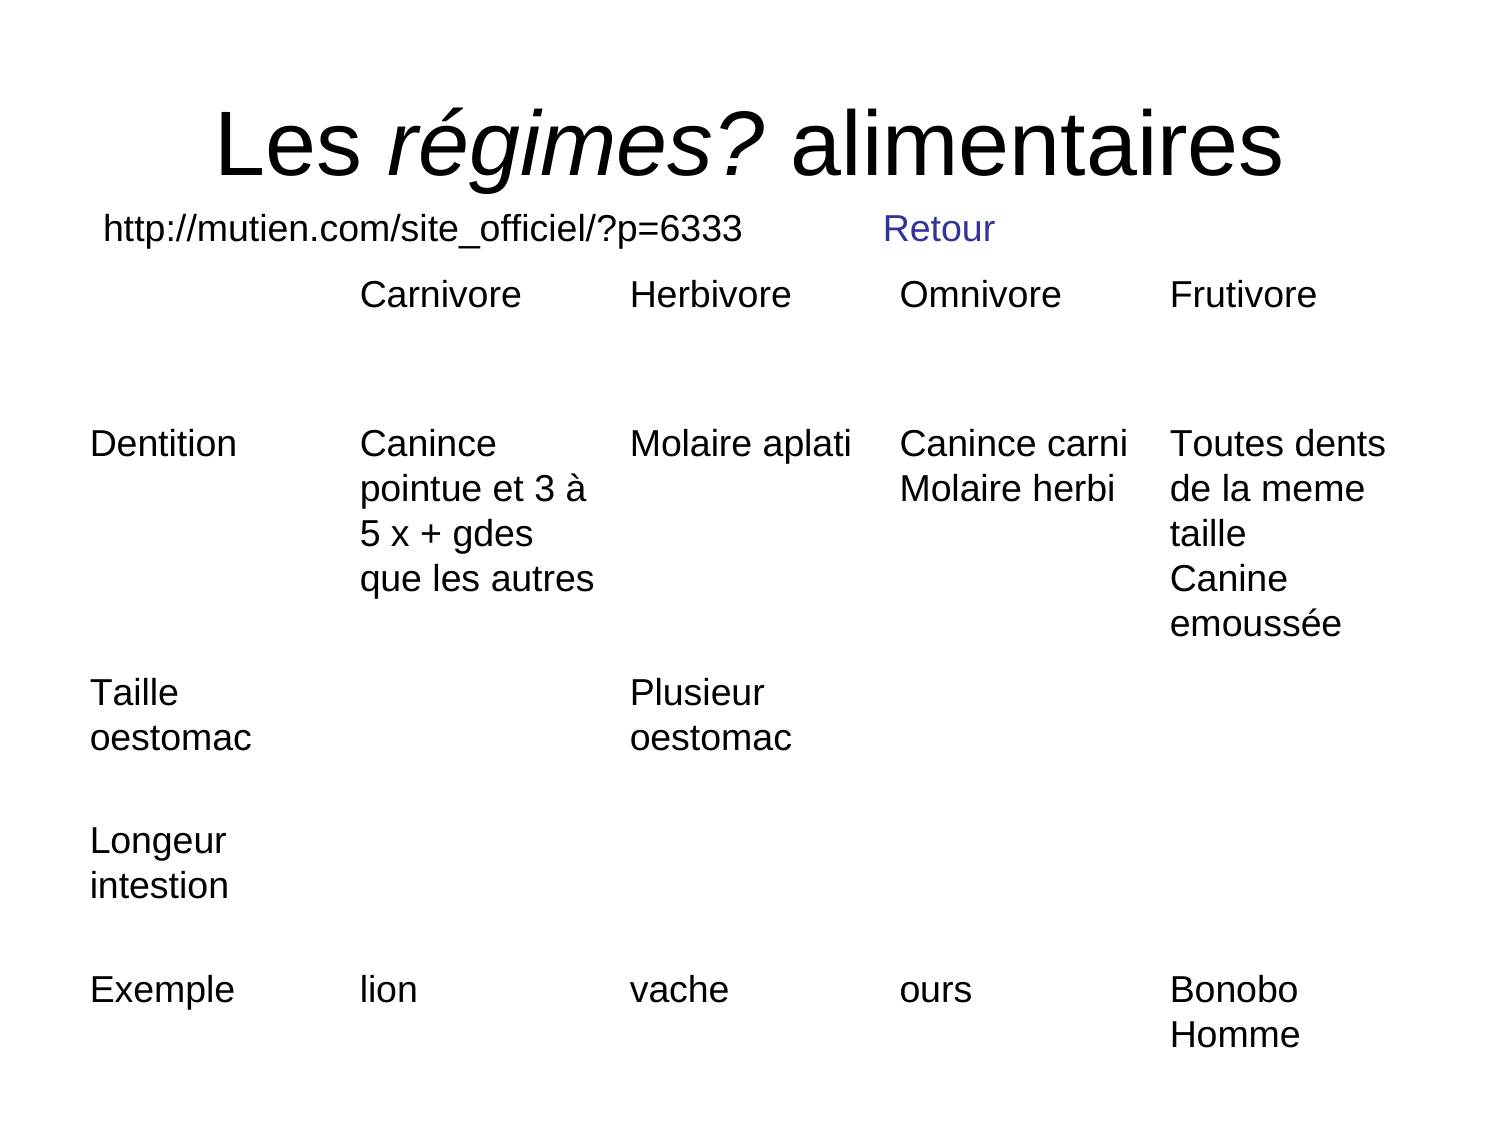

# Les régimes? alimentaires
http://mutien.com/site_officiel/?p=6333
Retour
| | Carnivore | Herbivore | Omnivore | Frutivore |
| --- | --- | --- | --- | --- |
| Dentition | Canince pointue et 3 à 5 x + gdes que les autres | Molaire aplati | Canince carni Molaire herbi | Toutes dents de la meme taille Canine emoussée |
| Taille oestomac | | Plusieur oestomac | | |
| Longeur intestion | | | | |
| Exemple | lion | vache | ours | Bonobo Homme |